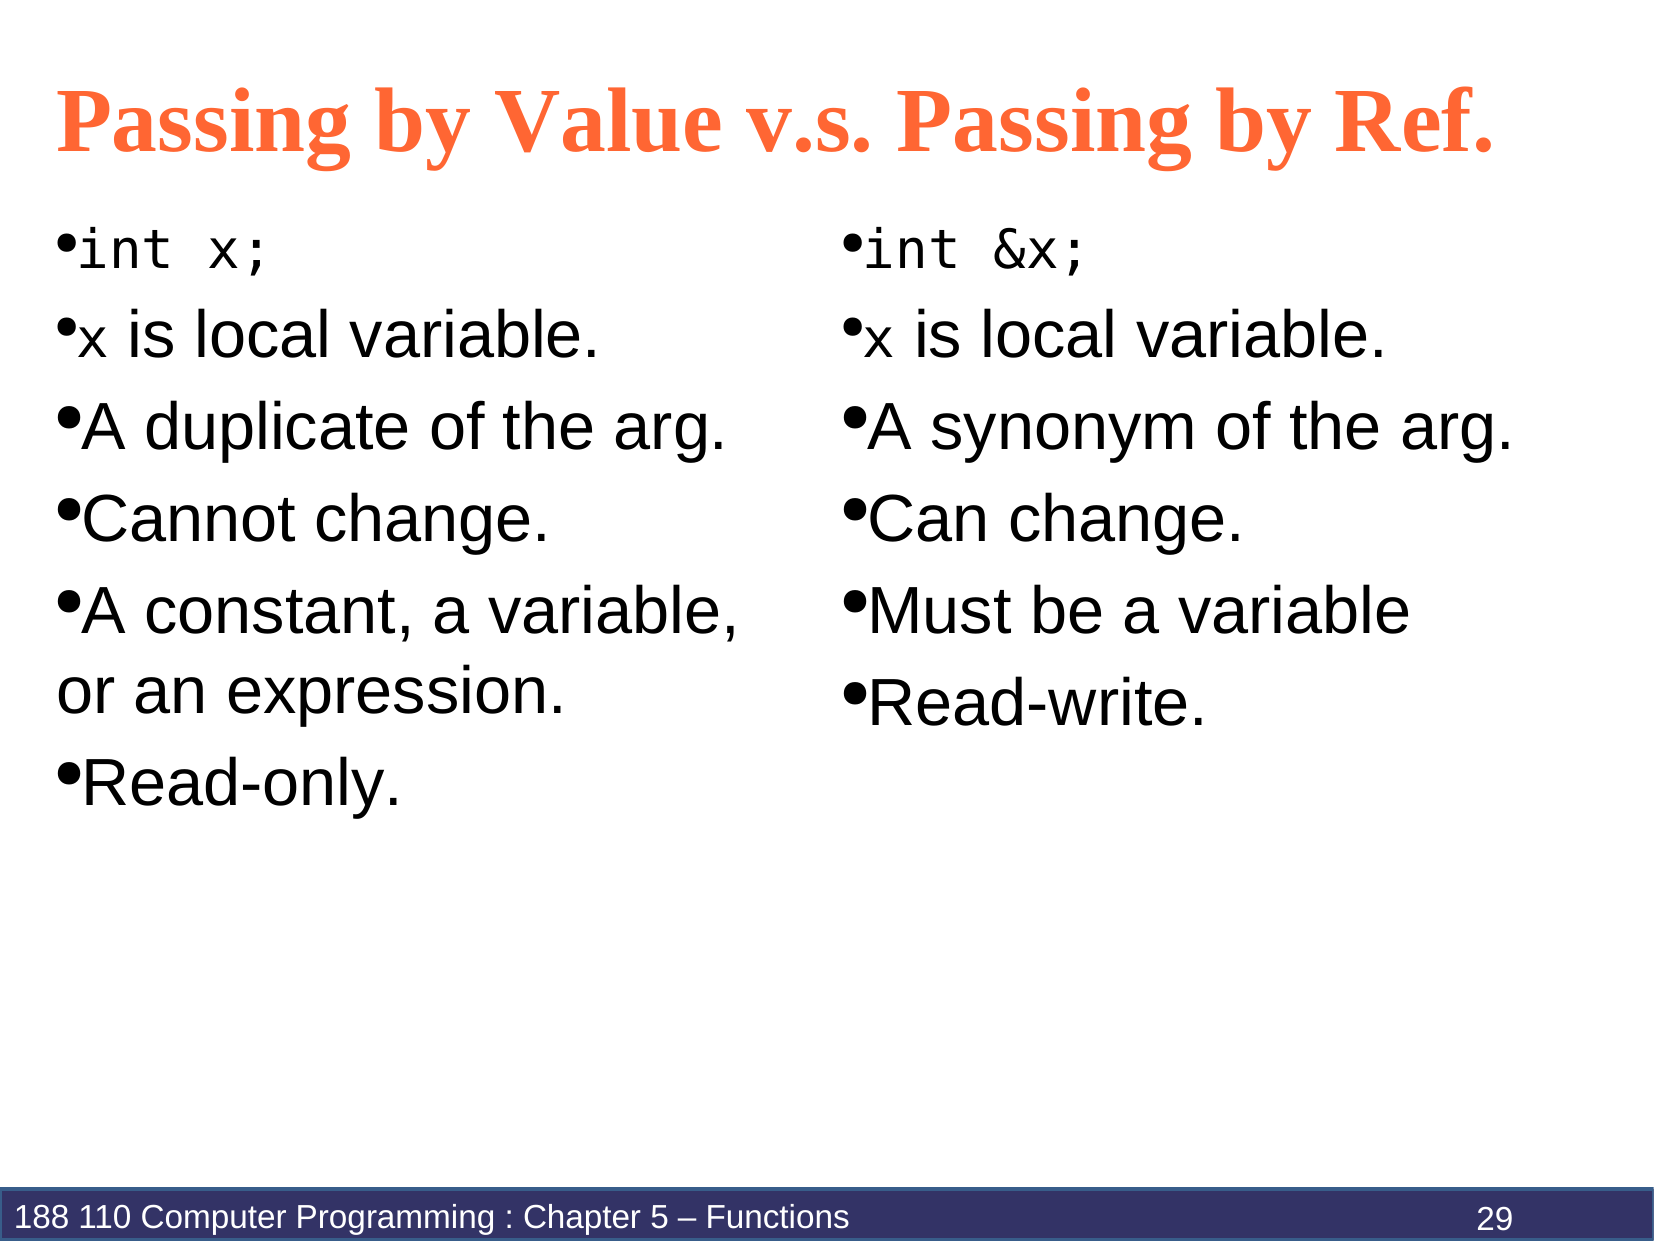

# Passing by Value v.s. Passing by Ref.
int x;
x is local variable.
A duplicate of the arg.
Cannot change.
A constant, a variable, or an expression.
Read-only.
int &x;
x is local variable.
A synonym of the arg.
Can change.
Must be a variable
Read-write.